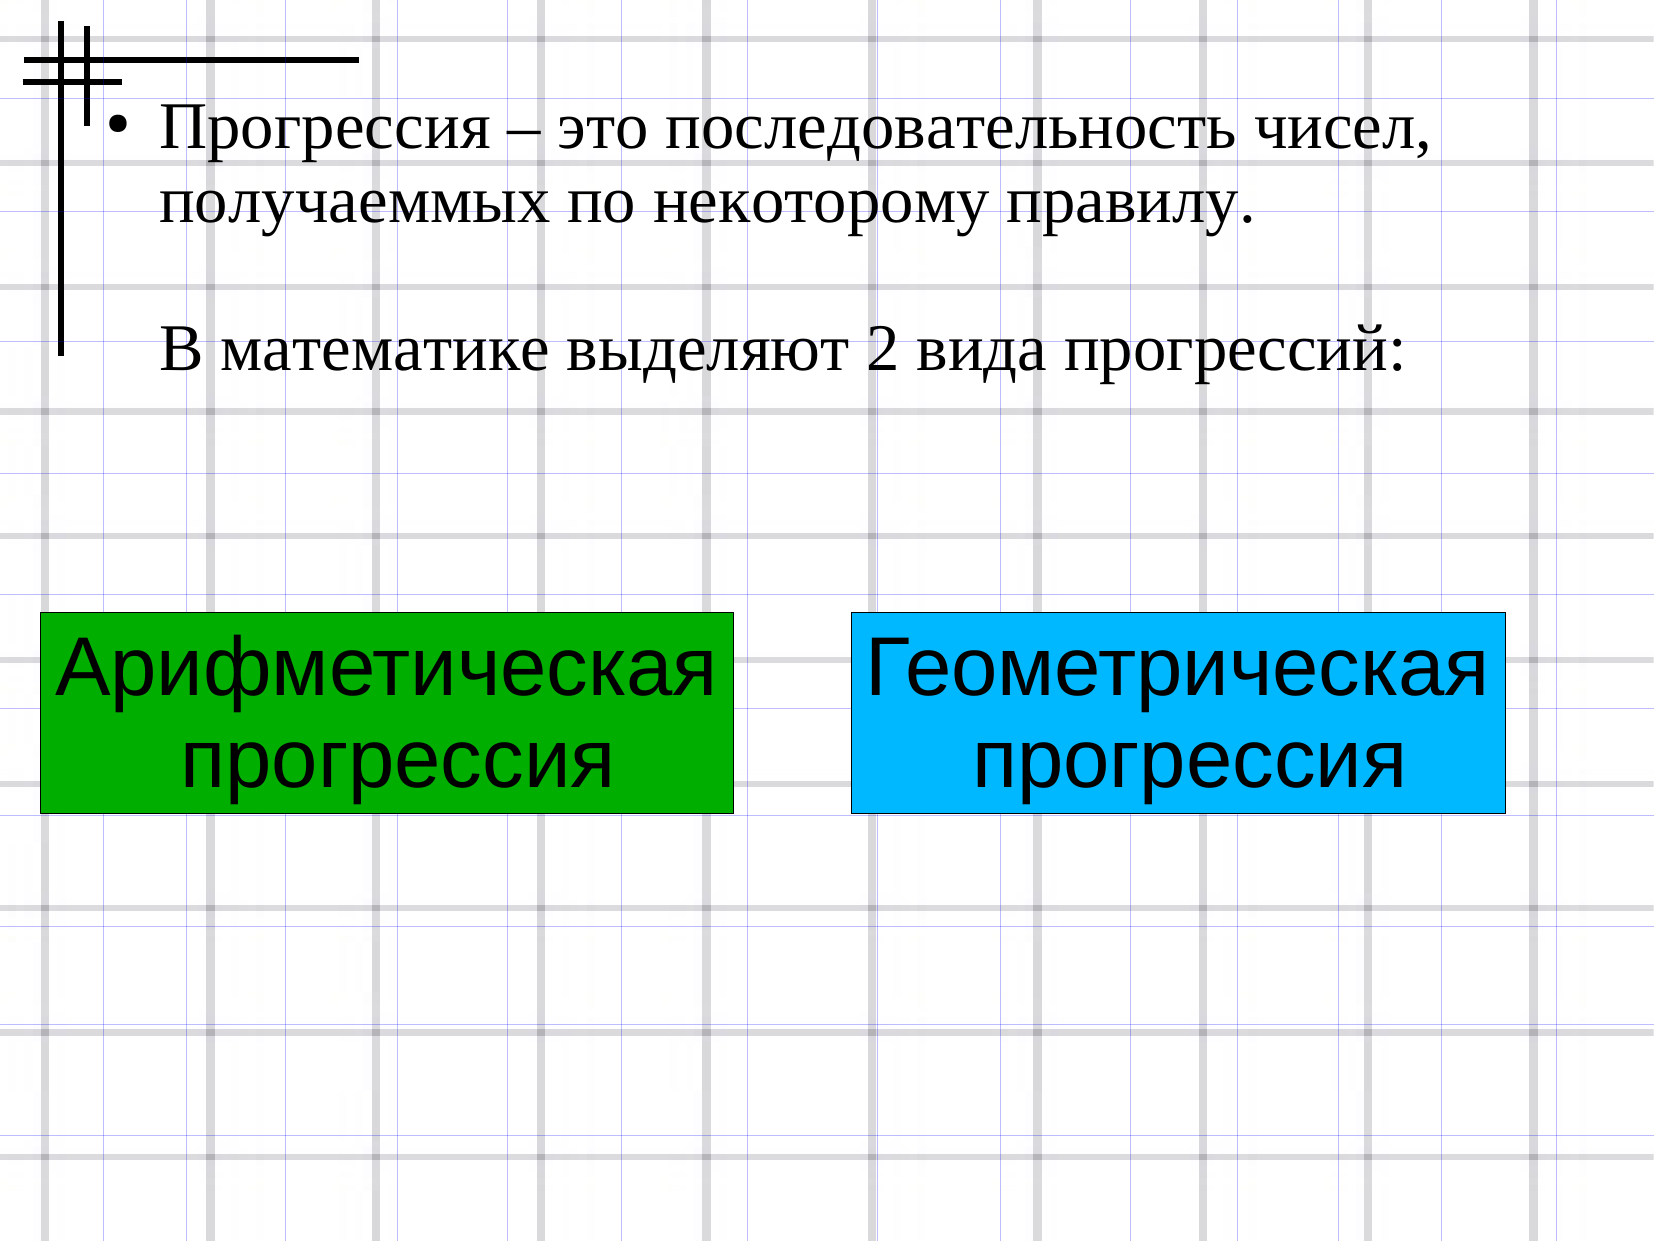

# Прогрессия – это последовательность чисел, получаеммых по некоторому правилу. В математике выделяют 2 вида прогрессий:
Арифметическая
 прогрессия
Геометрическая
 прогрессия